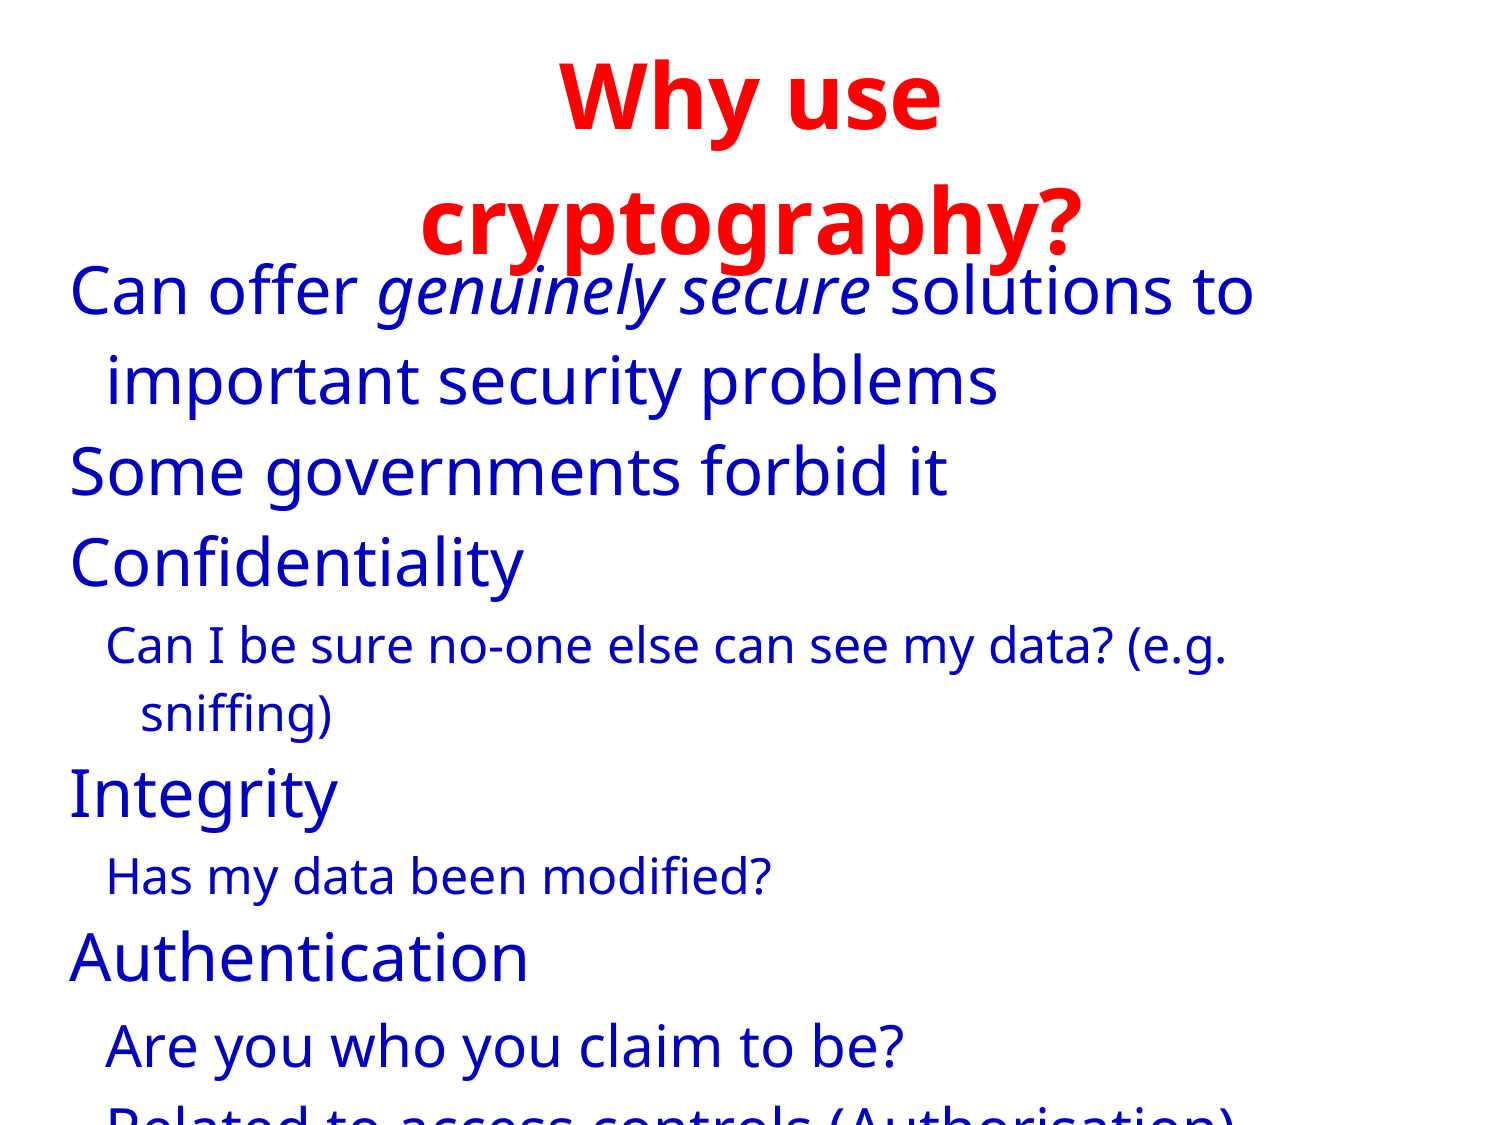

# Why use cryptography?
Can offer genuinely secure solutions to important security problems
Some governments forbid it
Confidentiality
Can I be sure no-one else can see my data? (e.g. sniffing)
Integrity
Has my data been modified?
Authentication
Are you who you claim to be?
Related to access controls (Authorisation)